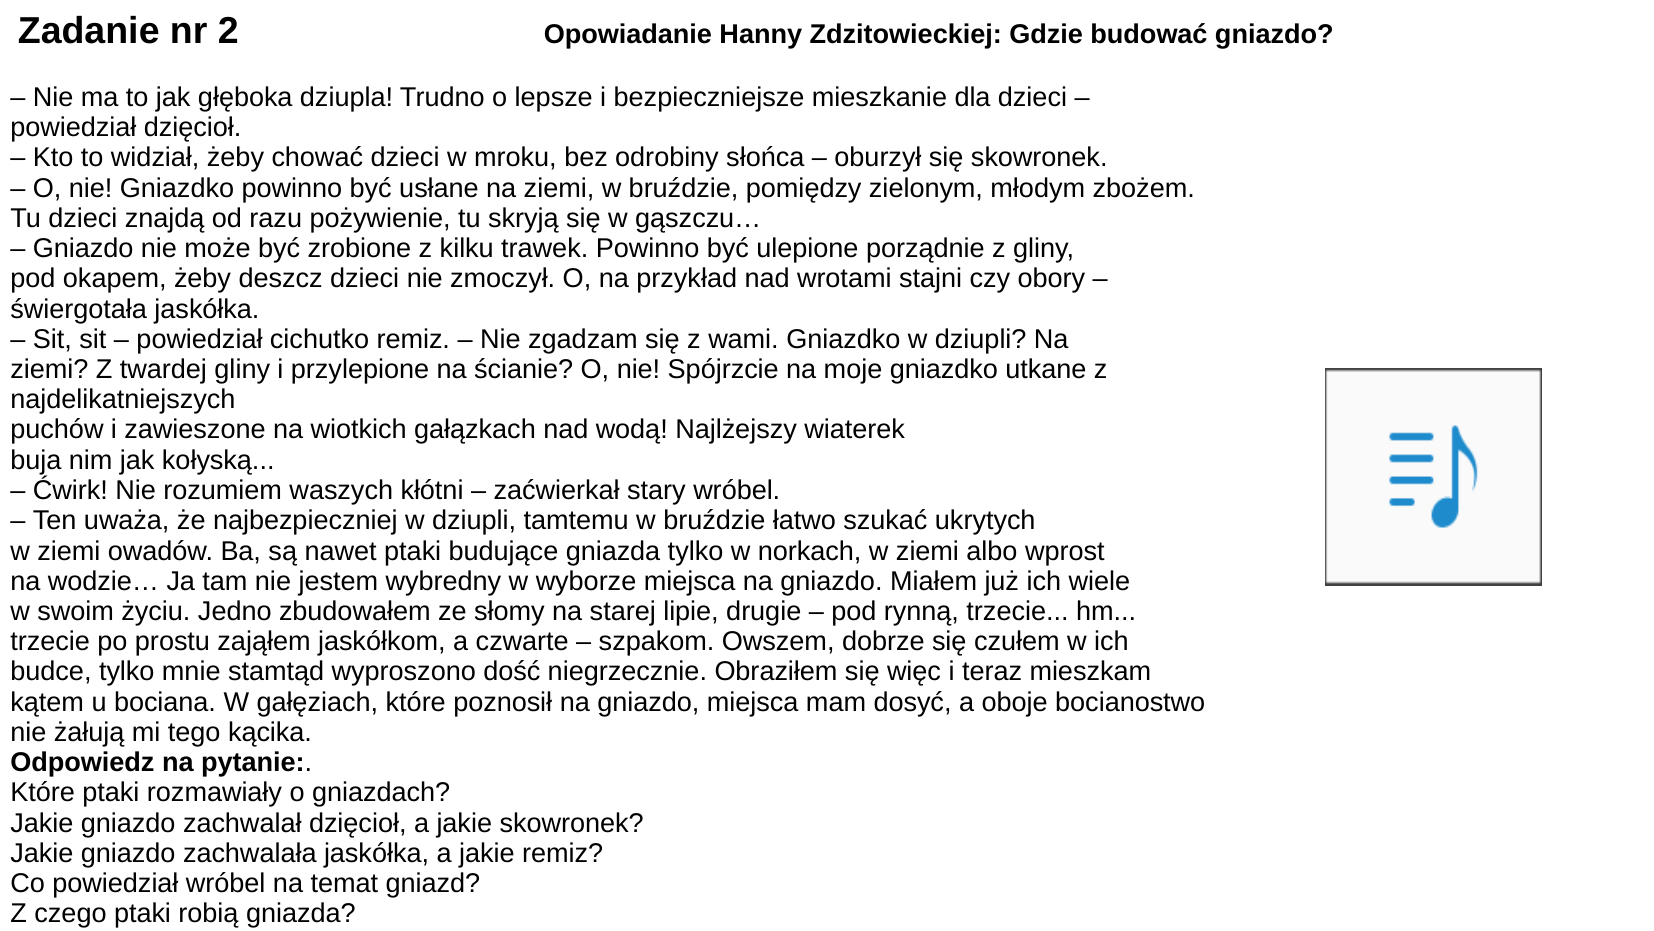

Zadanie nr 2 Opowiadanie Hanny Zdzitowieckiej: Gdzie budować gniazdo?
– Nie ma to jak głęboka dziupla! Trudno o lepsze i bezpieczniejsze mieszkanie dla dzieci –
powiedział dzięcioł.
– Kto to widział, żeby chować dzieci w mroku, bez odrobiny słońca – oburzył się skowronek.
– O, nie! Gniazdko powinno być usłane na ziemi, w bruździe, pomiędzy zielonym, młodym zbożem.
Tu dzieci znajdą od razu pożywienie, tu skryją się w gąszczu…
– Gniazdo nie może być zrobione z kilku trawek. Powinno być ulepione porządnie z gliny,
pod okapem, żeby deszcz dzieci nie zmoczył. O, na przykład nad wrotami stajni czy obory –
świergotała jaskółka.
– Sit, sit – powiedział cichutko remiz. – Nie zgadzam się z wami. Gniazdko w dziupli? Na
ziemi? Z twardej gliny i przylepione na ścianie? O, nie! Spójrzcie na moje gniazdko utkane z
najdelikatniejszych
puchów i zawieszone na wiotkich gałązkach nad wodą! Najlżejszy wiaterek
buja nim jak kołyską...
– Ćwirk! Nie rozumiem waszych kłótni – zaćwierkał stary wróbel.
– Ten uważa, że najbezpieczniej w dziupli, tamtemu w bruździe łatwo szukać ukrytych
w ziemi owadów. Ba, są nawet ptaki budujące gniazda tylko w norkach, w ziemi albo wprost
na wodzie… Ja tam nie jestem wybredny w wyborze miejsca na gniazdo. Miałem już ich wiele
w swoim życiu. Jedno zbudowałem ze słomy na starej lipie, drugie – pod rynną, trzecie... hm...
trzecie po prostu zająłem jaskółkom, a czwarte – szpakom. Owszem, dobrze się czułem w ich
budce, tylko mnie stamtąd wyproszono dość niegrzecznie. Obraziłem się więc i teraz mieszkam
kątem u bociana. W gałęziach, które poznosił na gniazdo, miejsca mam dosyć, a oboje bocianostwo
nie żałują mi tego kącika.
Odpowiedz na pytanie:.
Które ptaki rozmawiały o gniazdach?
Jakie gniazdo zachwalał dzięcioł, a jakie skowronek?
Jakie gniazdo zachwalała jaskółka, a jakie remiz?
Co powiedział wróbel na temat gniazd?
Z czego ptaki robią gniazda?